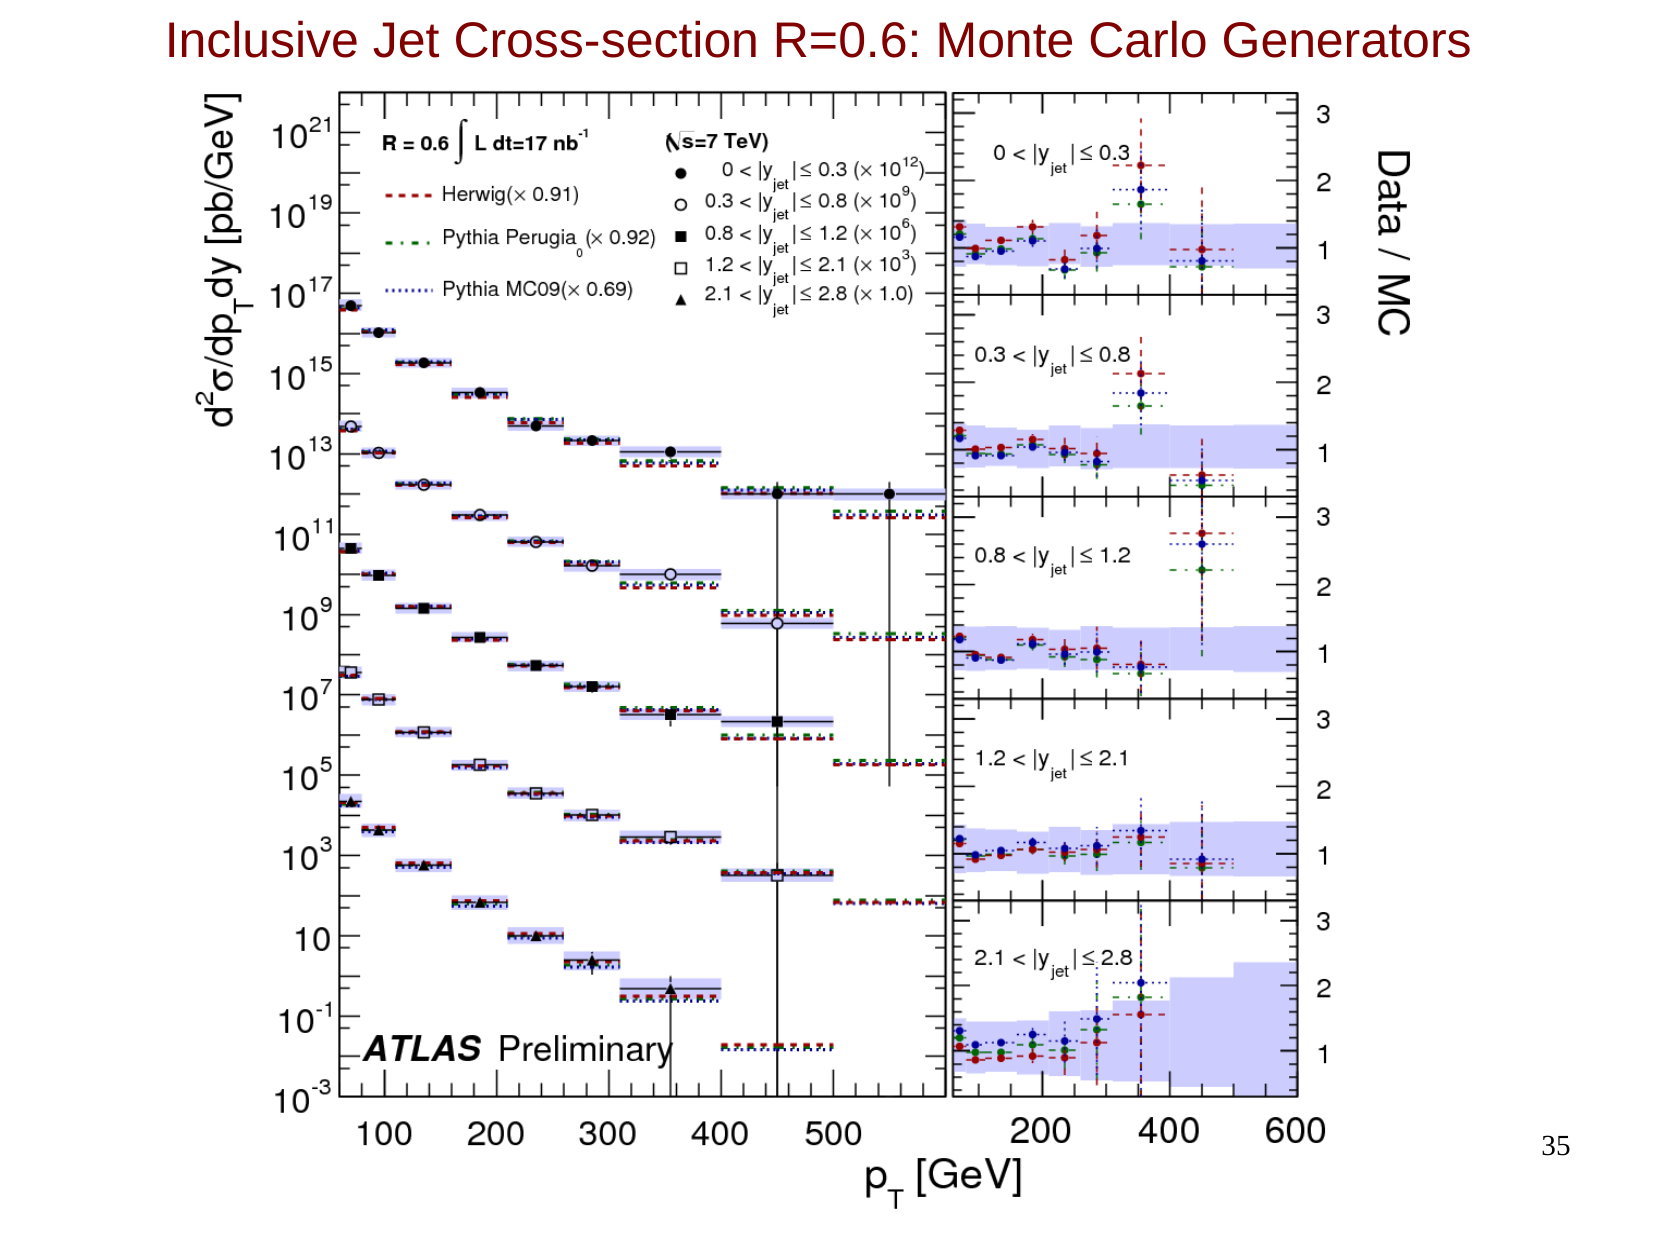

Inclusive Jet Cross-section R=0.6: Monte Carlo Generators
35